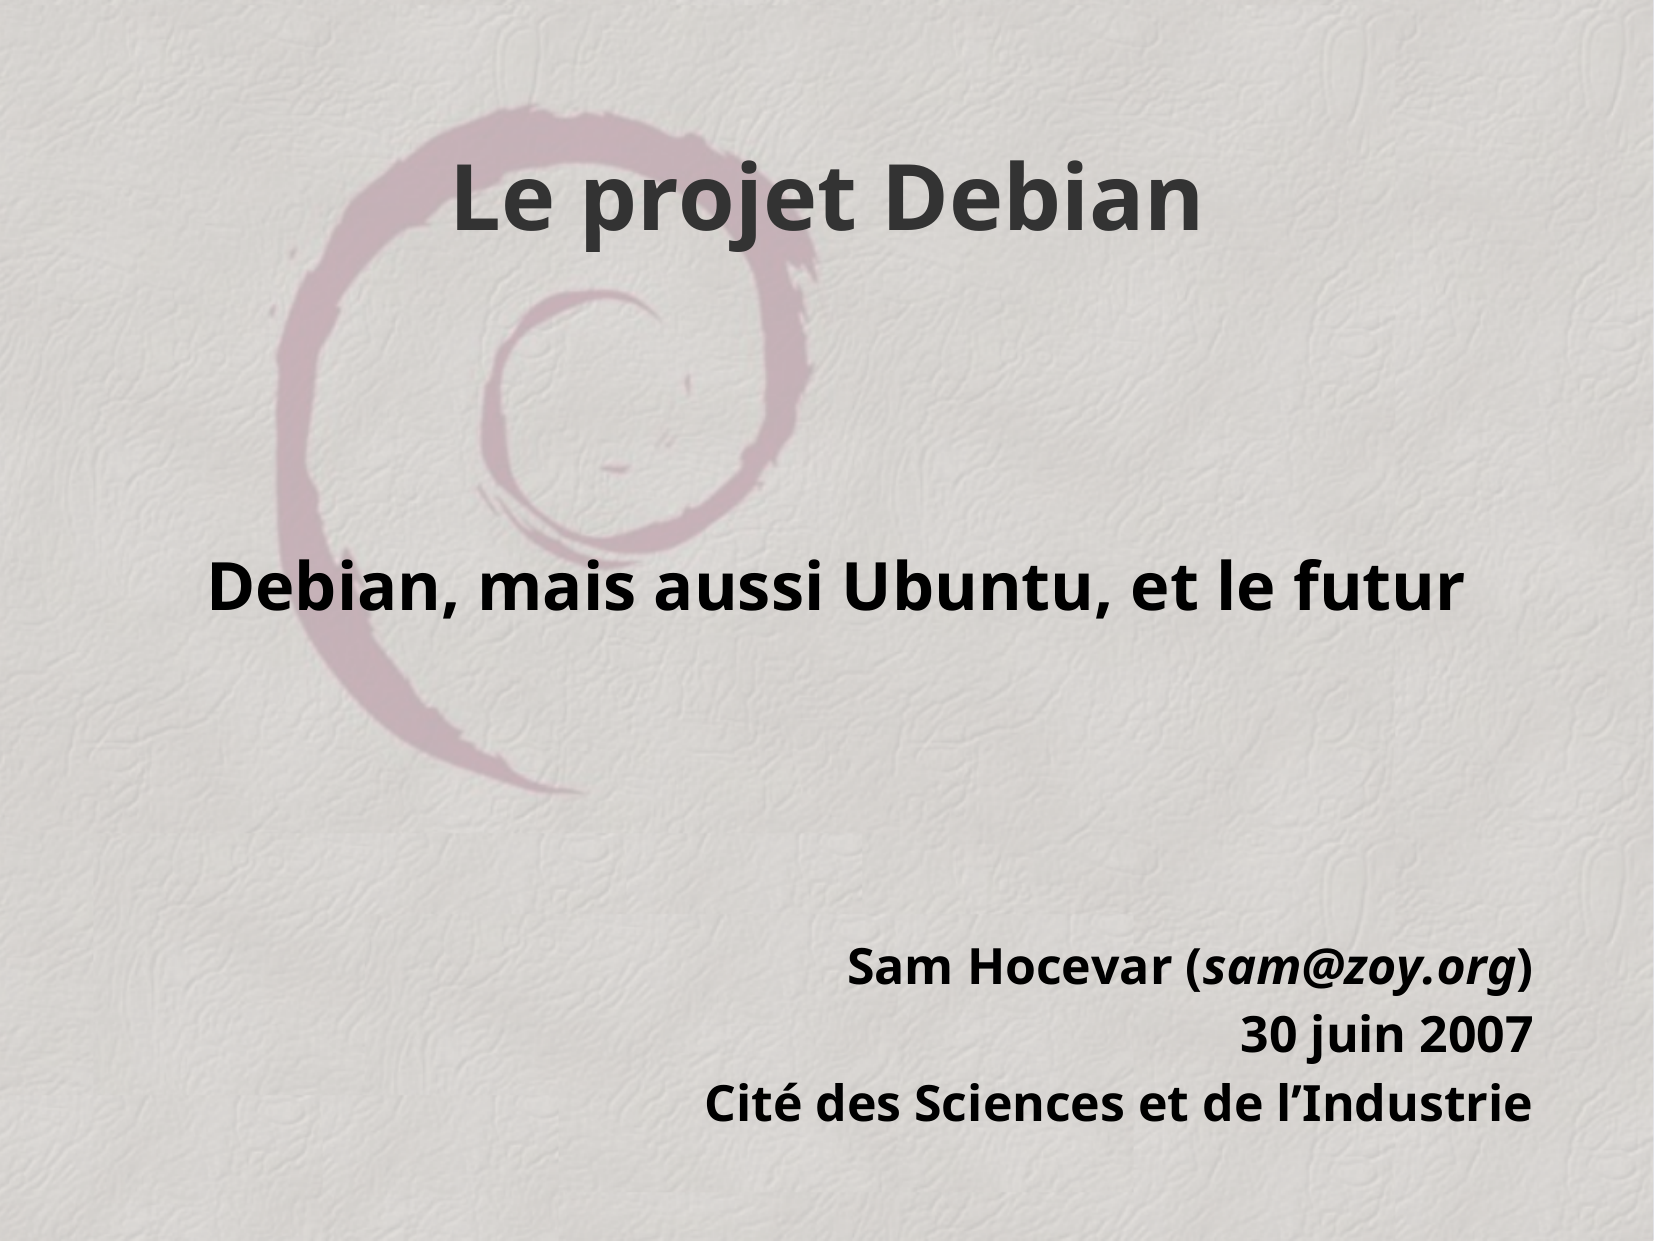

# Le projet Debian
Debian, mais aussi Ubuntu, et le futur
Sam Hocevar (sam@zoy.org)
30 juin 2007
Cité des Sciences et de l’Industrie